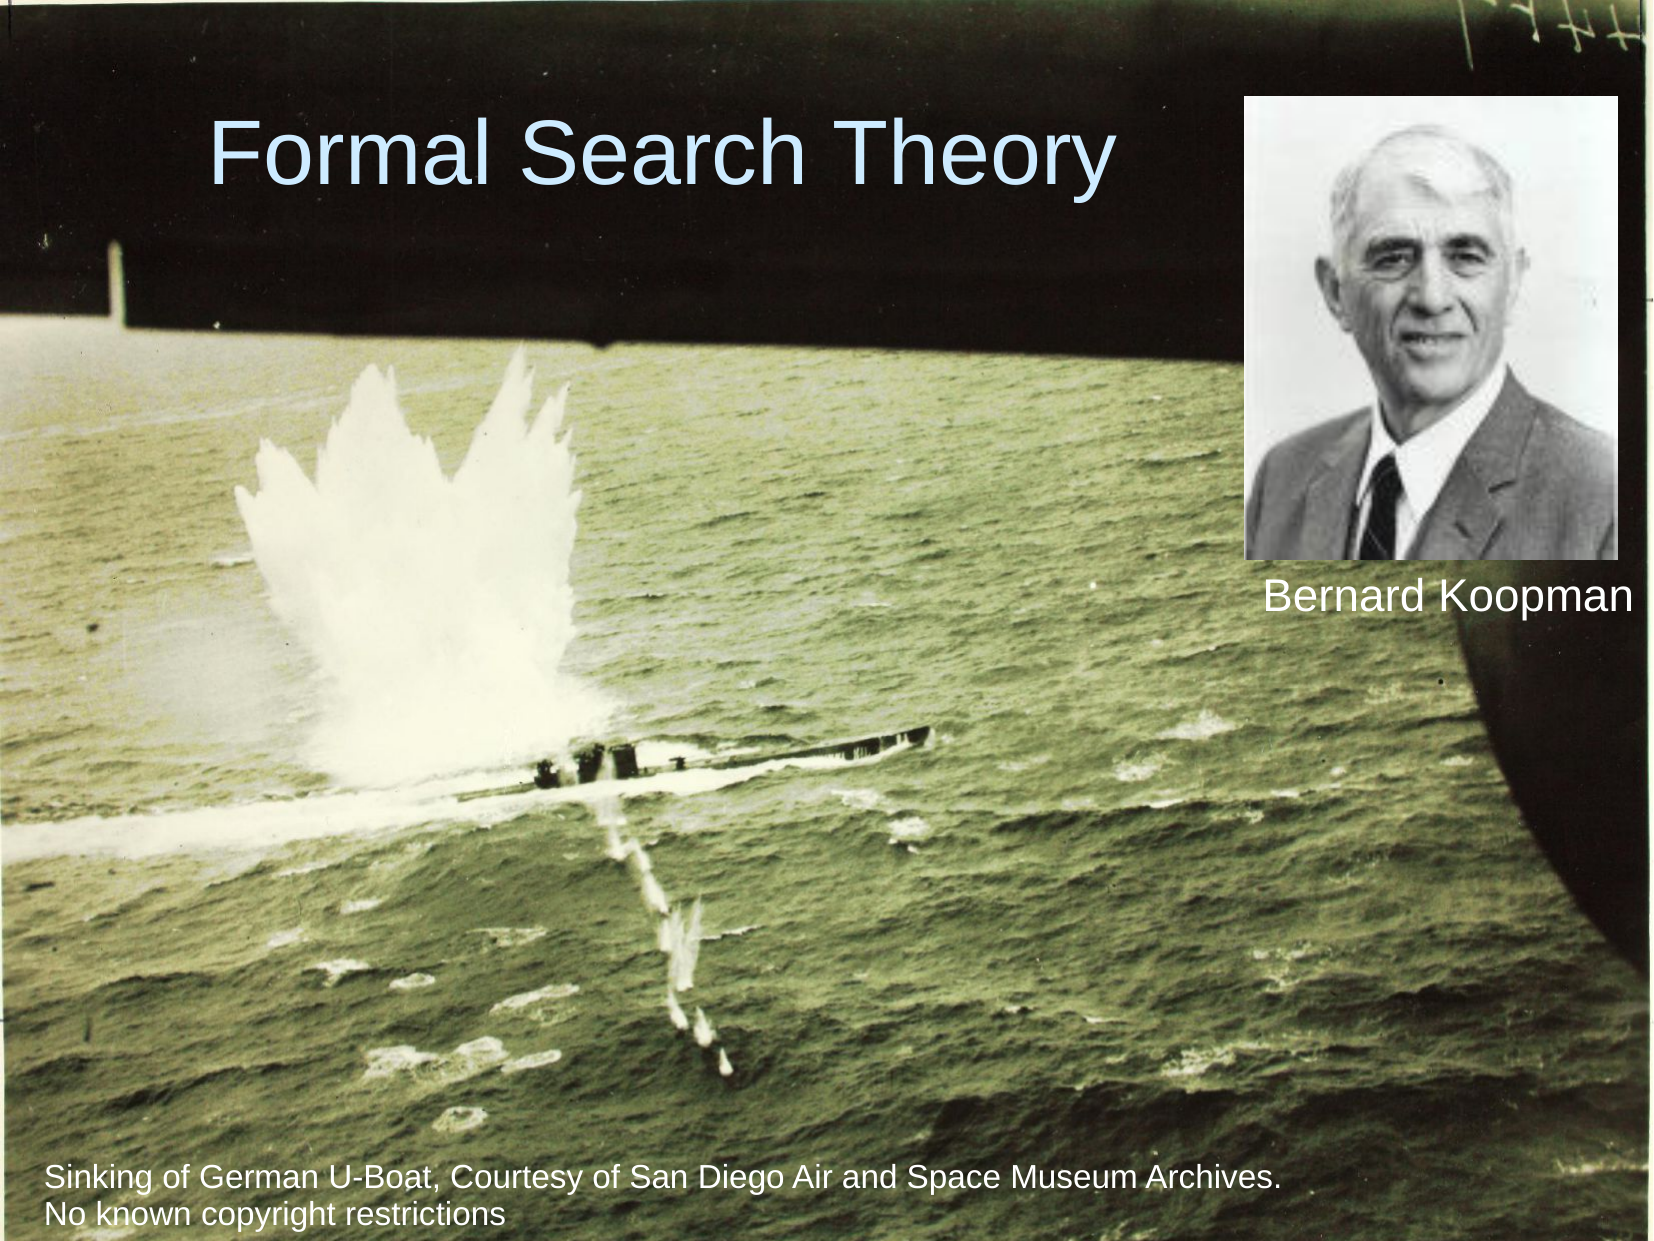

# Formal Search Theory
Bernard Koopman
Sinking of German U-Boat, Courtesy of San Diego Air and Space Museum Archives.
No known copyright restrictions